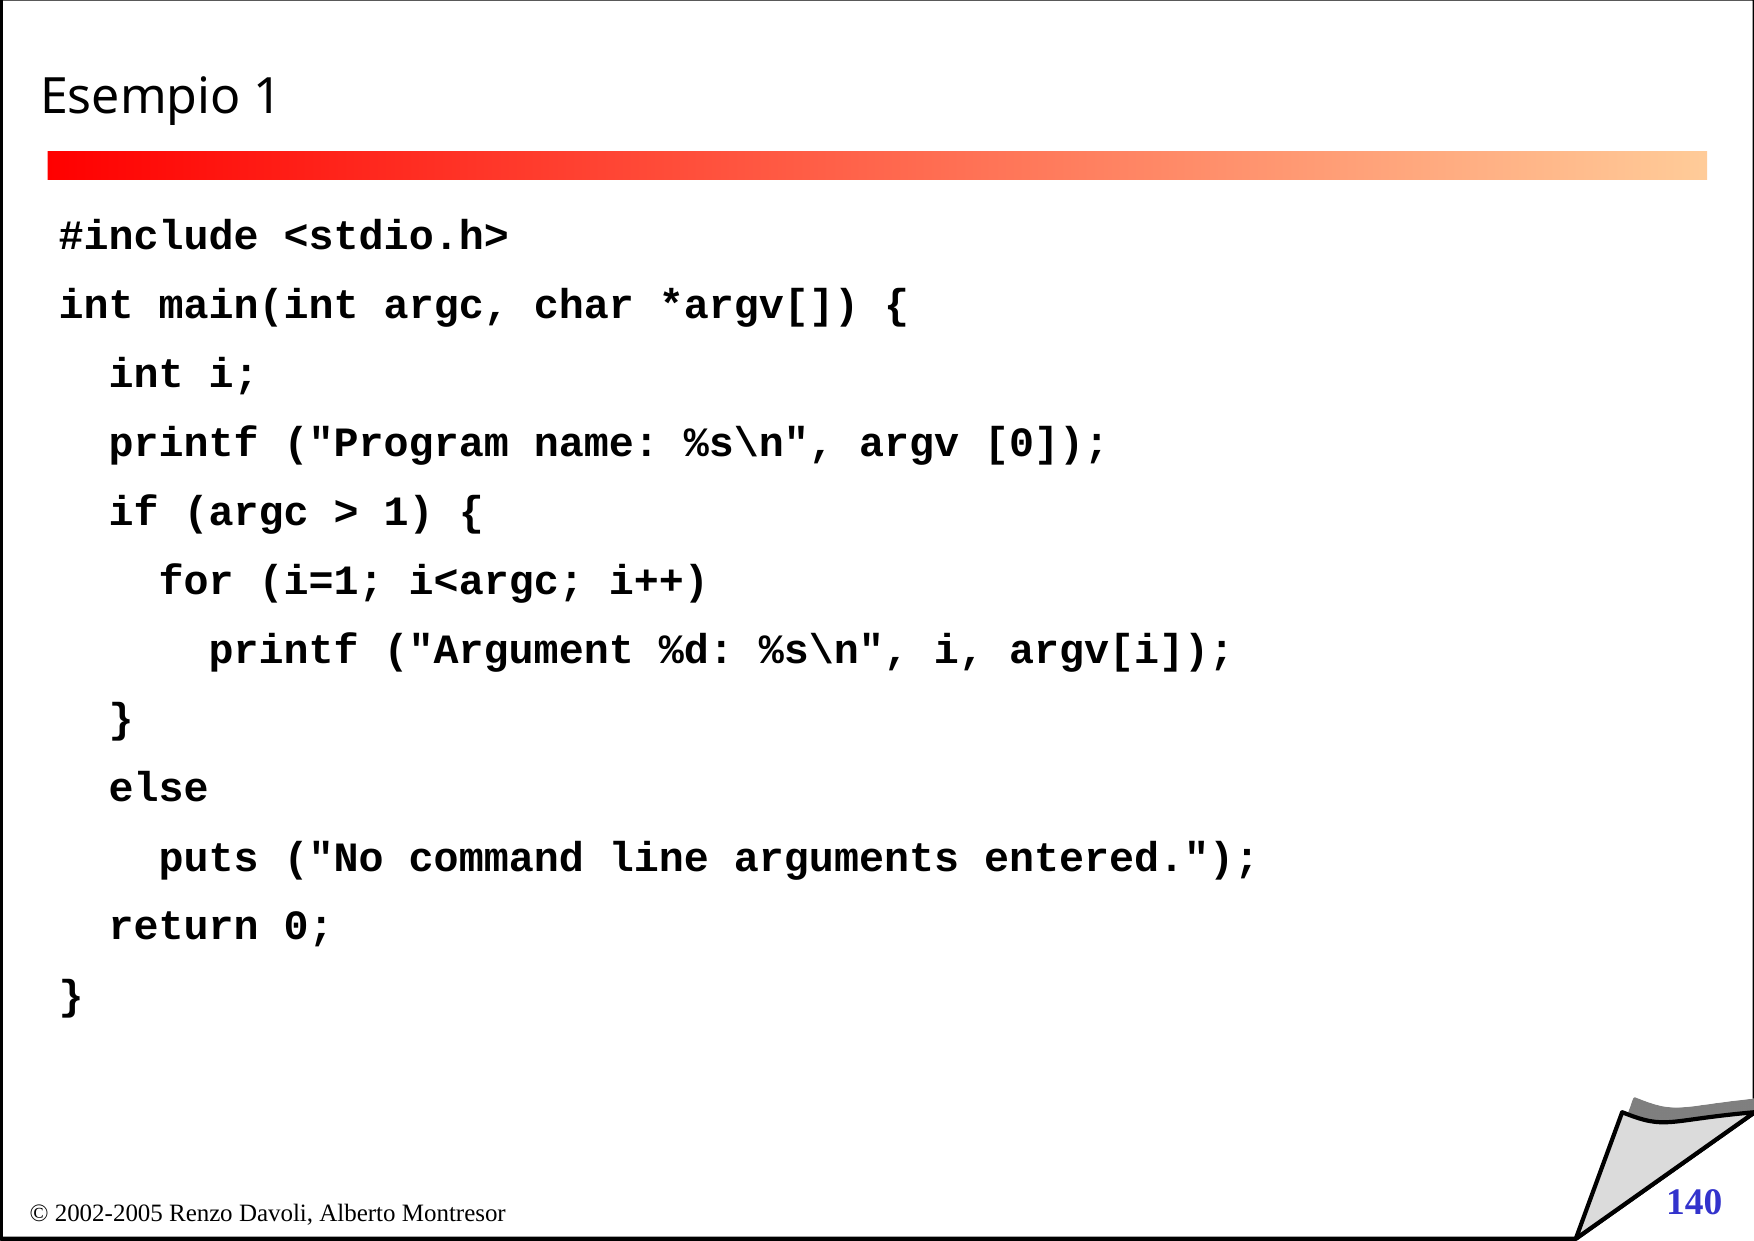

# Esempio 1
#include <stdio.h>
int main(int argc, char *argv[]) {
 int i;
 printf ("Program name: %s\n", argv [0]);
 if (argc > 1) {
 for (i=1; i<argc; i++)
 printf ("Argument %d: %s\n", i, argv[i]);
 }
 else
 puts ("No command line arguments entered.");
 return 0;
}